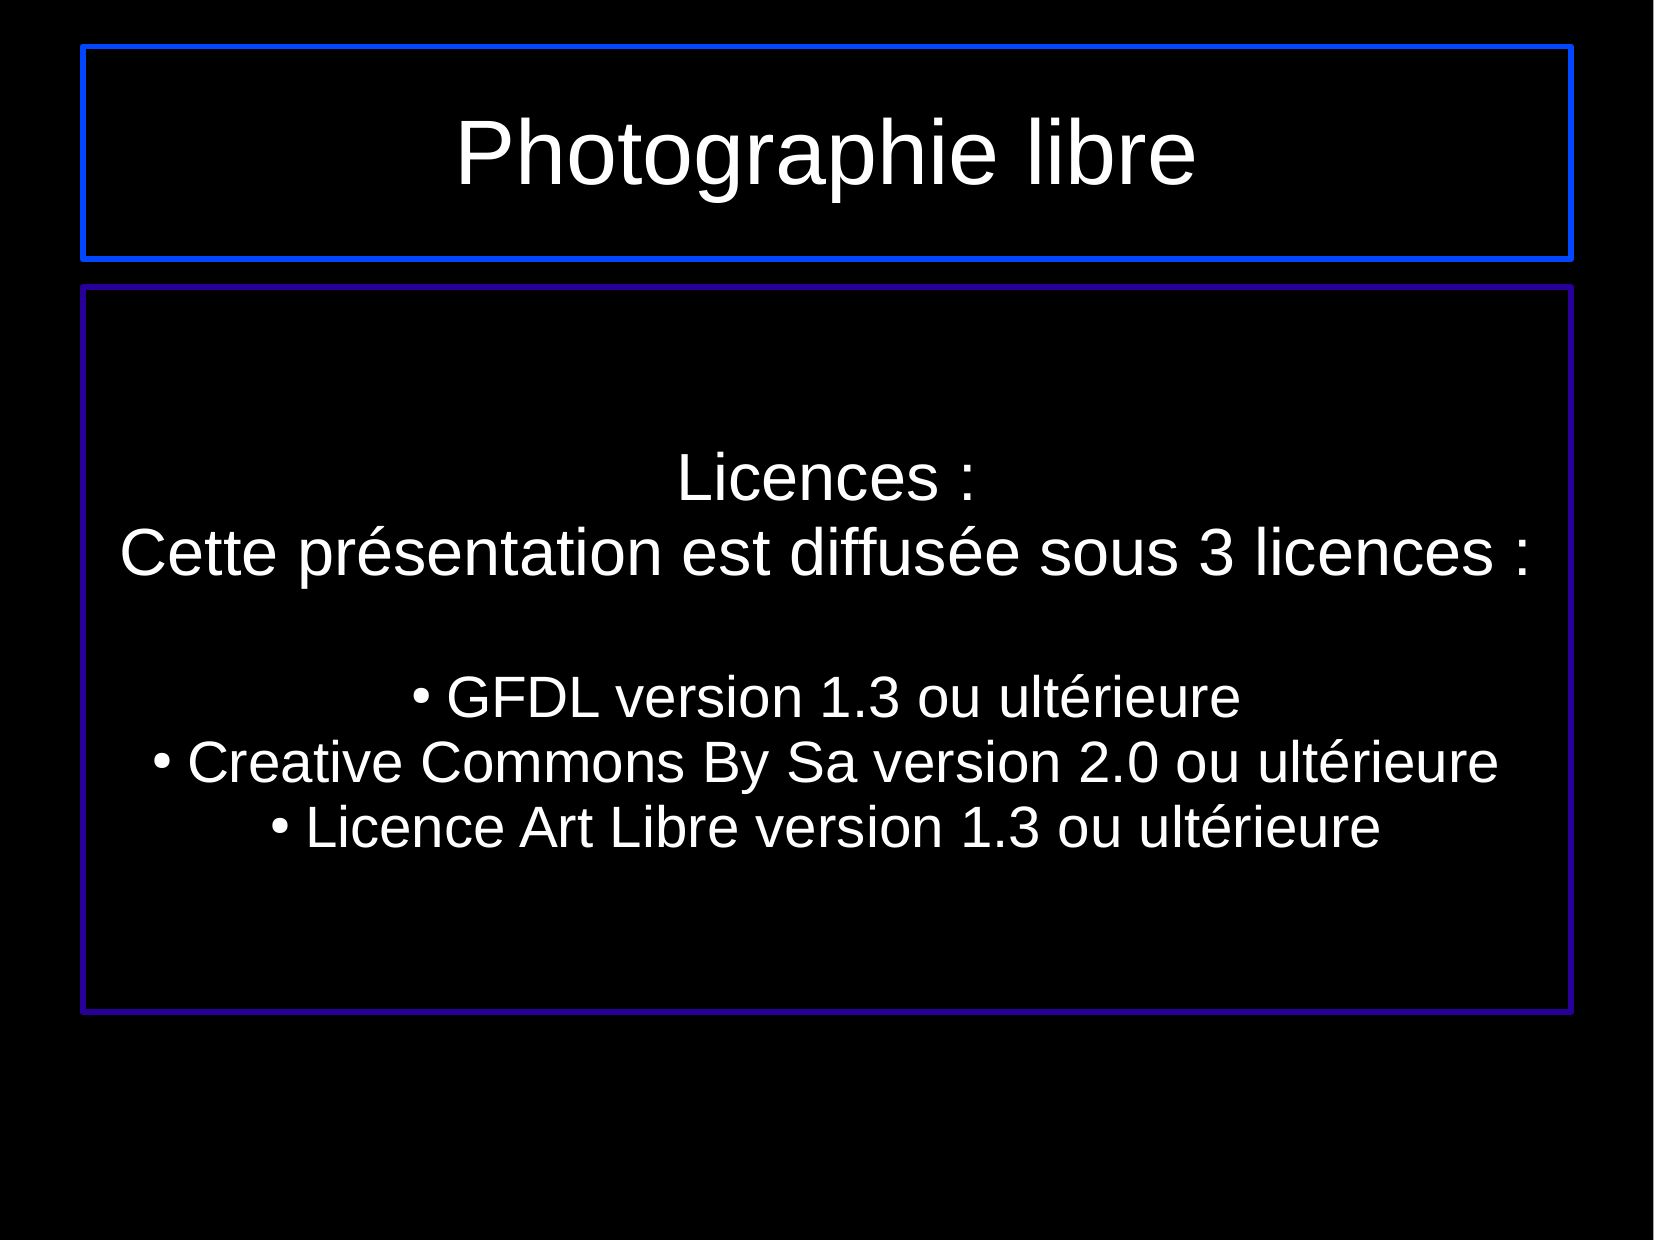

# Photographie libre
Licences :
Cette présentation est diffusée sous 3 licences :
GFDL version 1.3 ou ultérieure
Creative Commons By Sa version 2.0 ou ultérieure
Licence Art Libre version 1.3 ou ultérieure